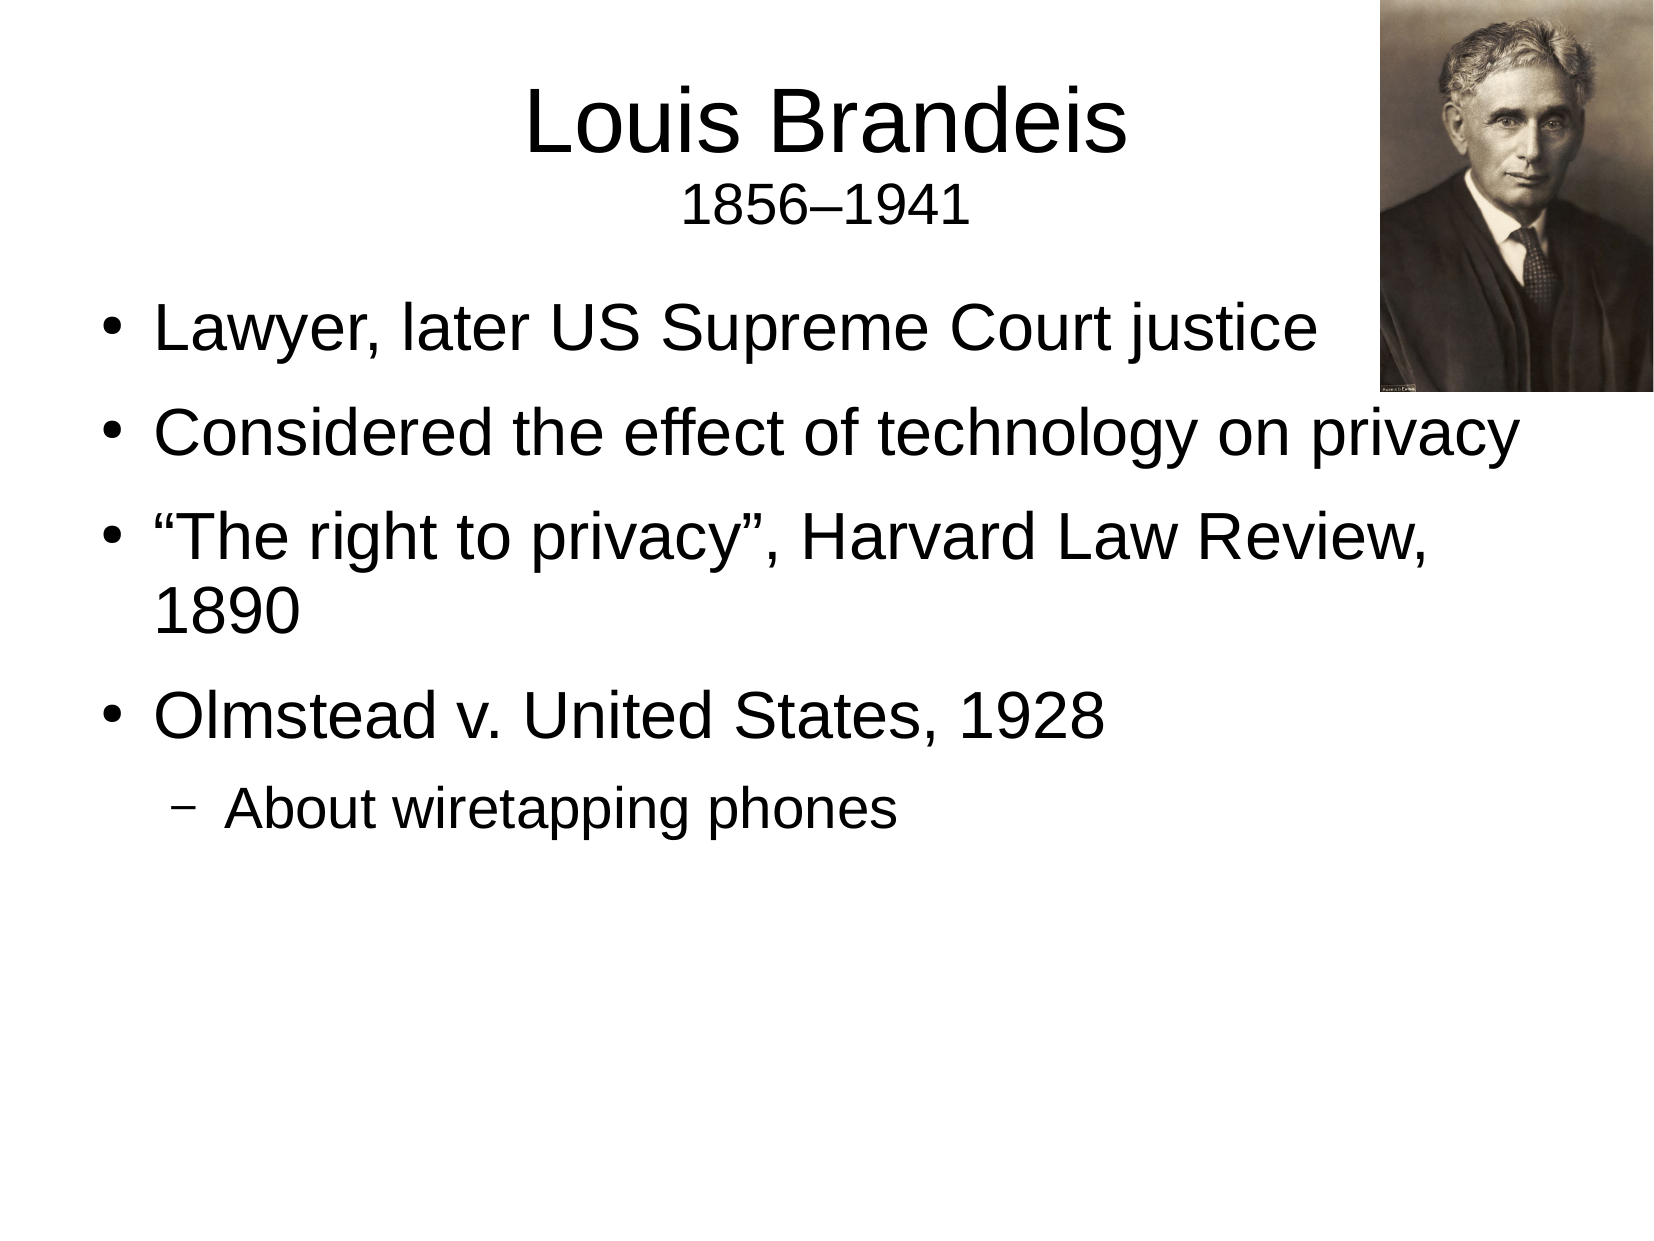

# Louis Brandeis 1856–1941
Lawyer, later US Supreme Court justice
Considered the effect of technology on privacy
“The right to privacy”, Harvard Law Review, 1890
Olmstead v. United States, 1928
About wiretapping phones